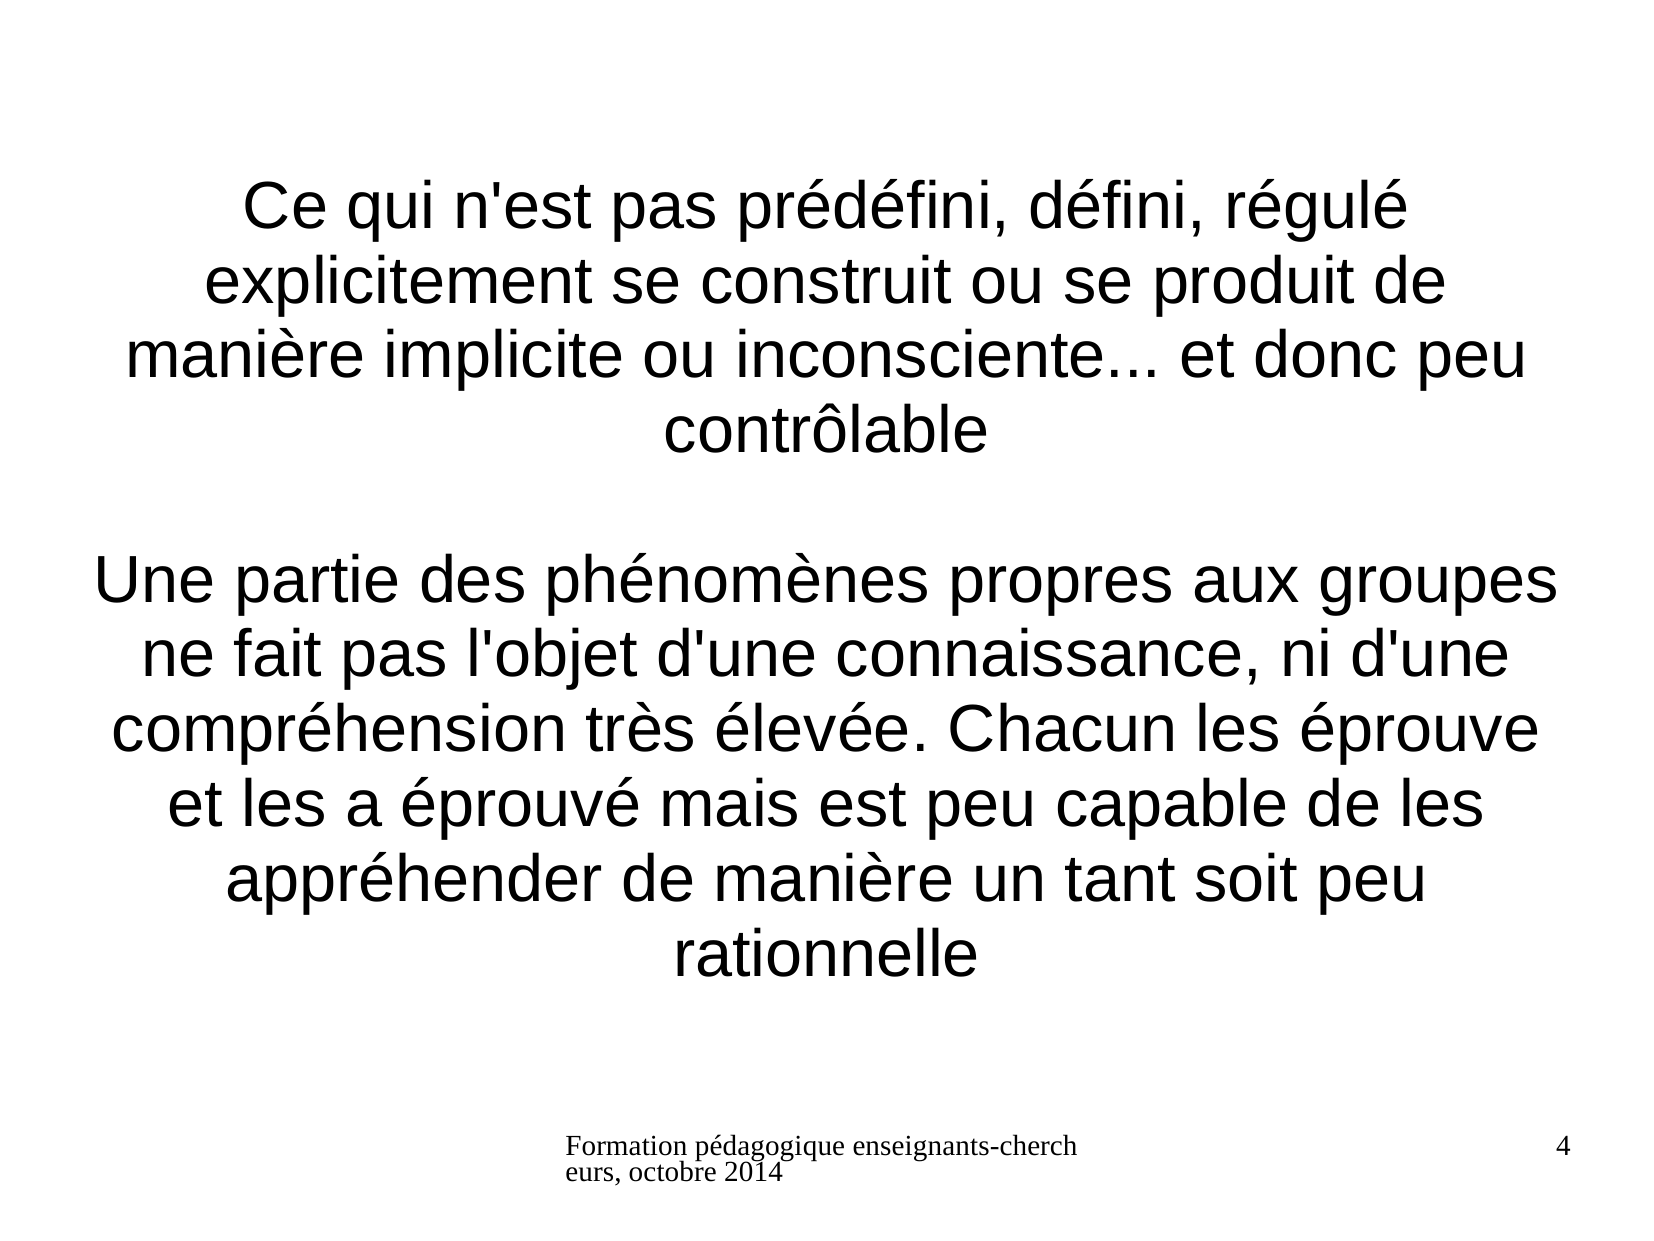

# Ce qui n'est pas prédéfini, défini, régulé explicitement se construit ou se produit de manière implicite ou inconsciente... et donc peu contrôlable
Une partie des phénomènes propres aux groupes ne fait pas l'objet d'une connaissance, ni d'une compréhension très élevée. Chacun les éprouve et les a éprouvé mais est peu capable de les appréhender de manière un tant soit peu rationnelle
Formation pédagogique enseignants-chercheurs, octobre 2014
4